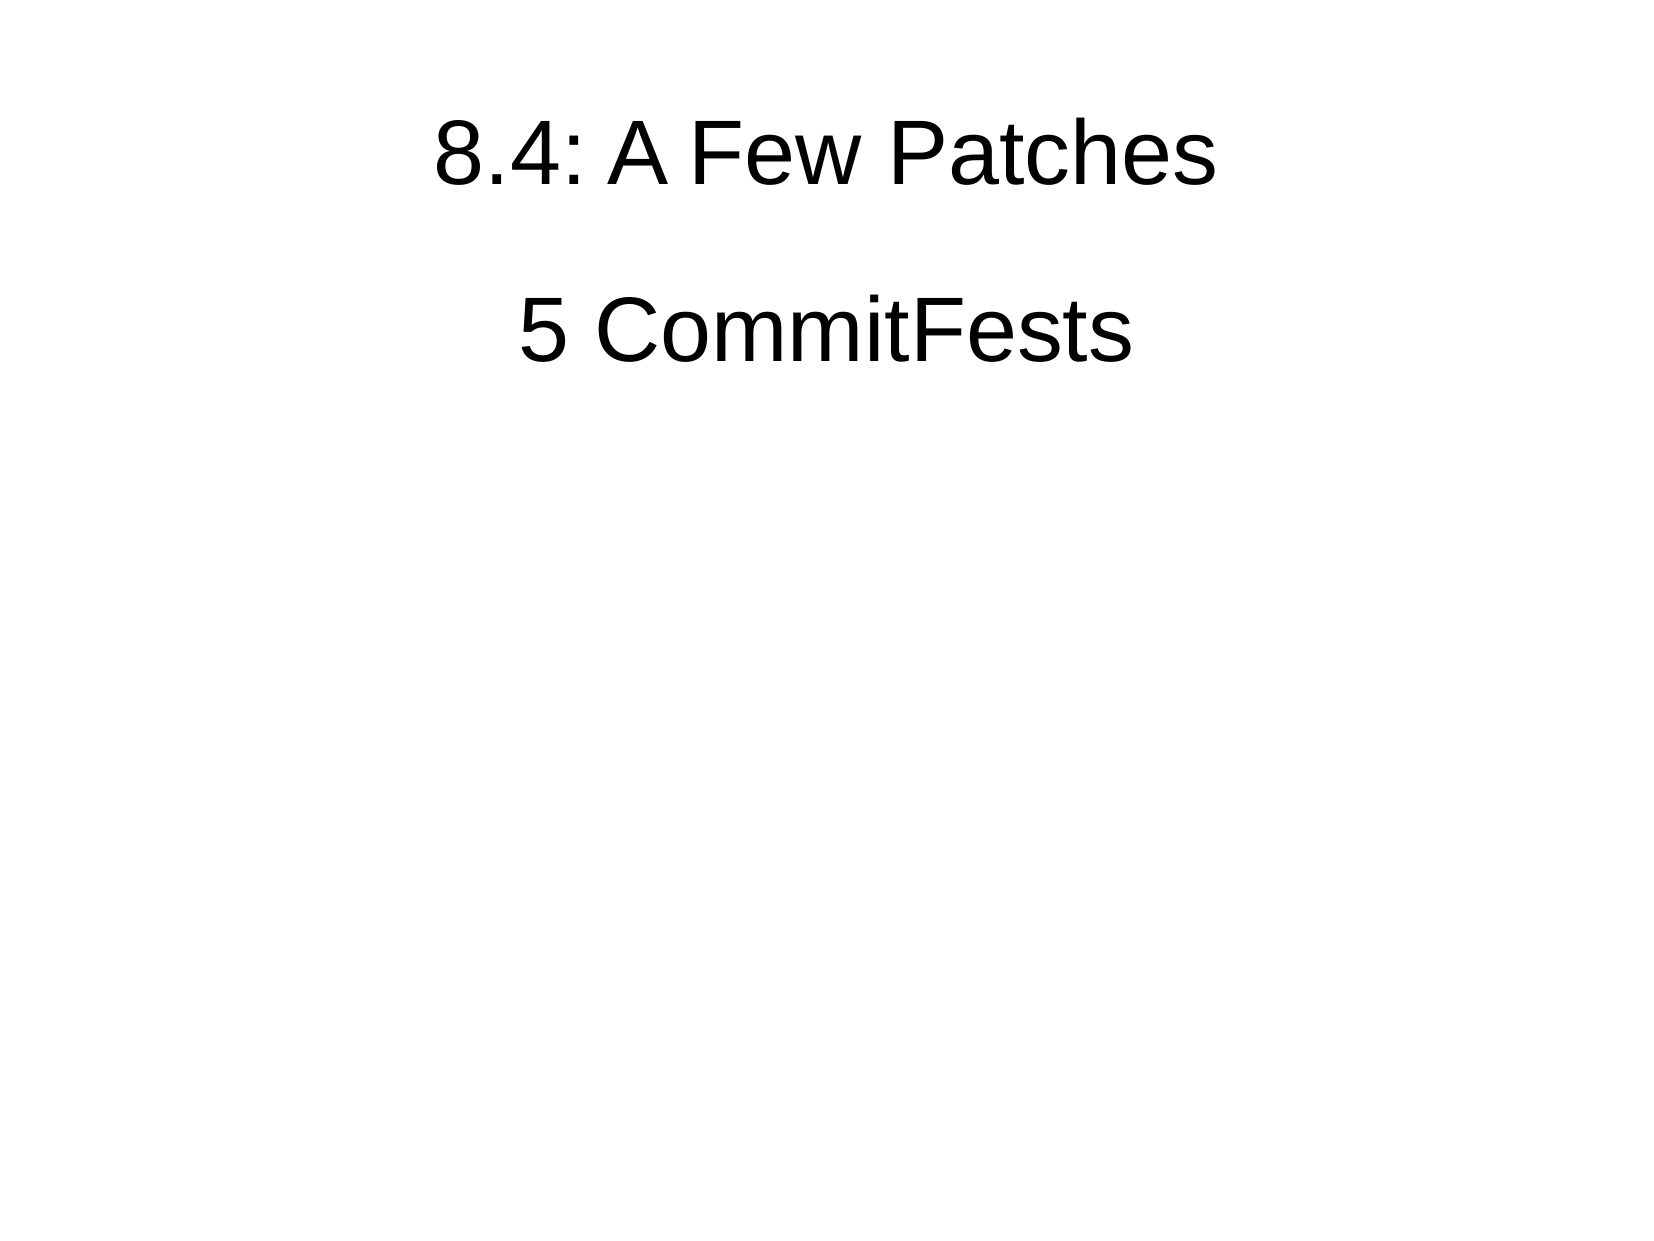

# 8.4: A Few Patches
5 CommitFests